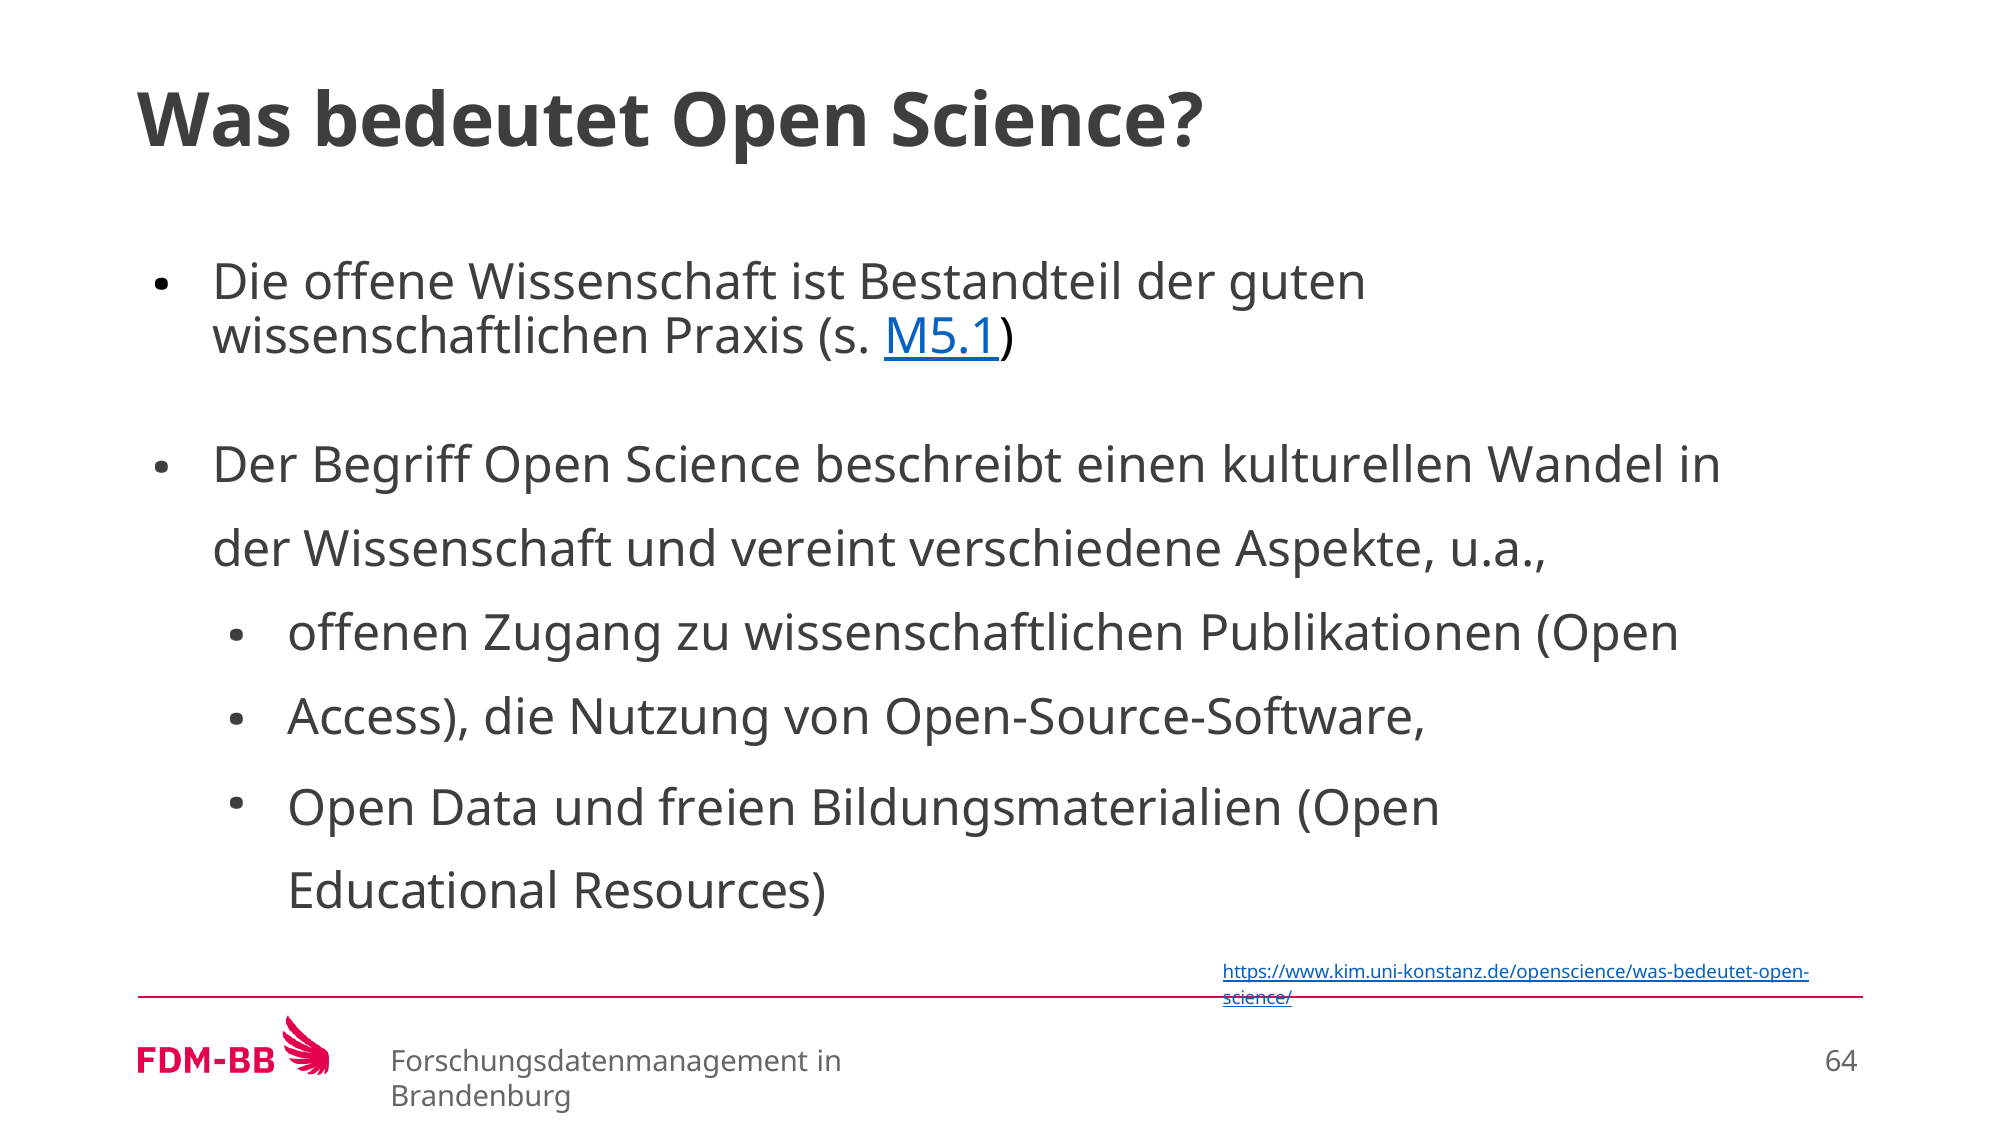

# Was bedeutet Open Science?
Die offene Wissenschaft ist Bestandteil der guten wissenschaftlichen Praxis (s. M5.1)
Der Begriff Open Science beschreibt einen kulturellen Wandel in der Wissenschaft und vereint verschiedene Aspekte, u.a.,
offenen Zugang zu wissenschaftlichen Publikationen (Open Access), die Nutzung von Open-Source-Software,
Open Data und freien Bildungsmaterialien (Open Educational Resources)
https://www.kim.uni-konstanz.de/openscience/was-bedeutet-open-science/
Forschungsdatenmanagement in Brandenburg
52